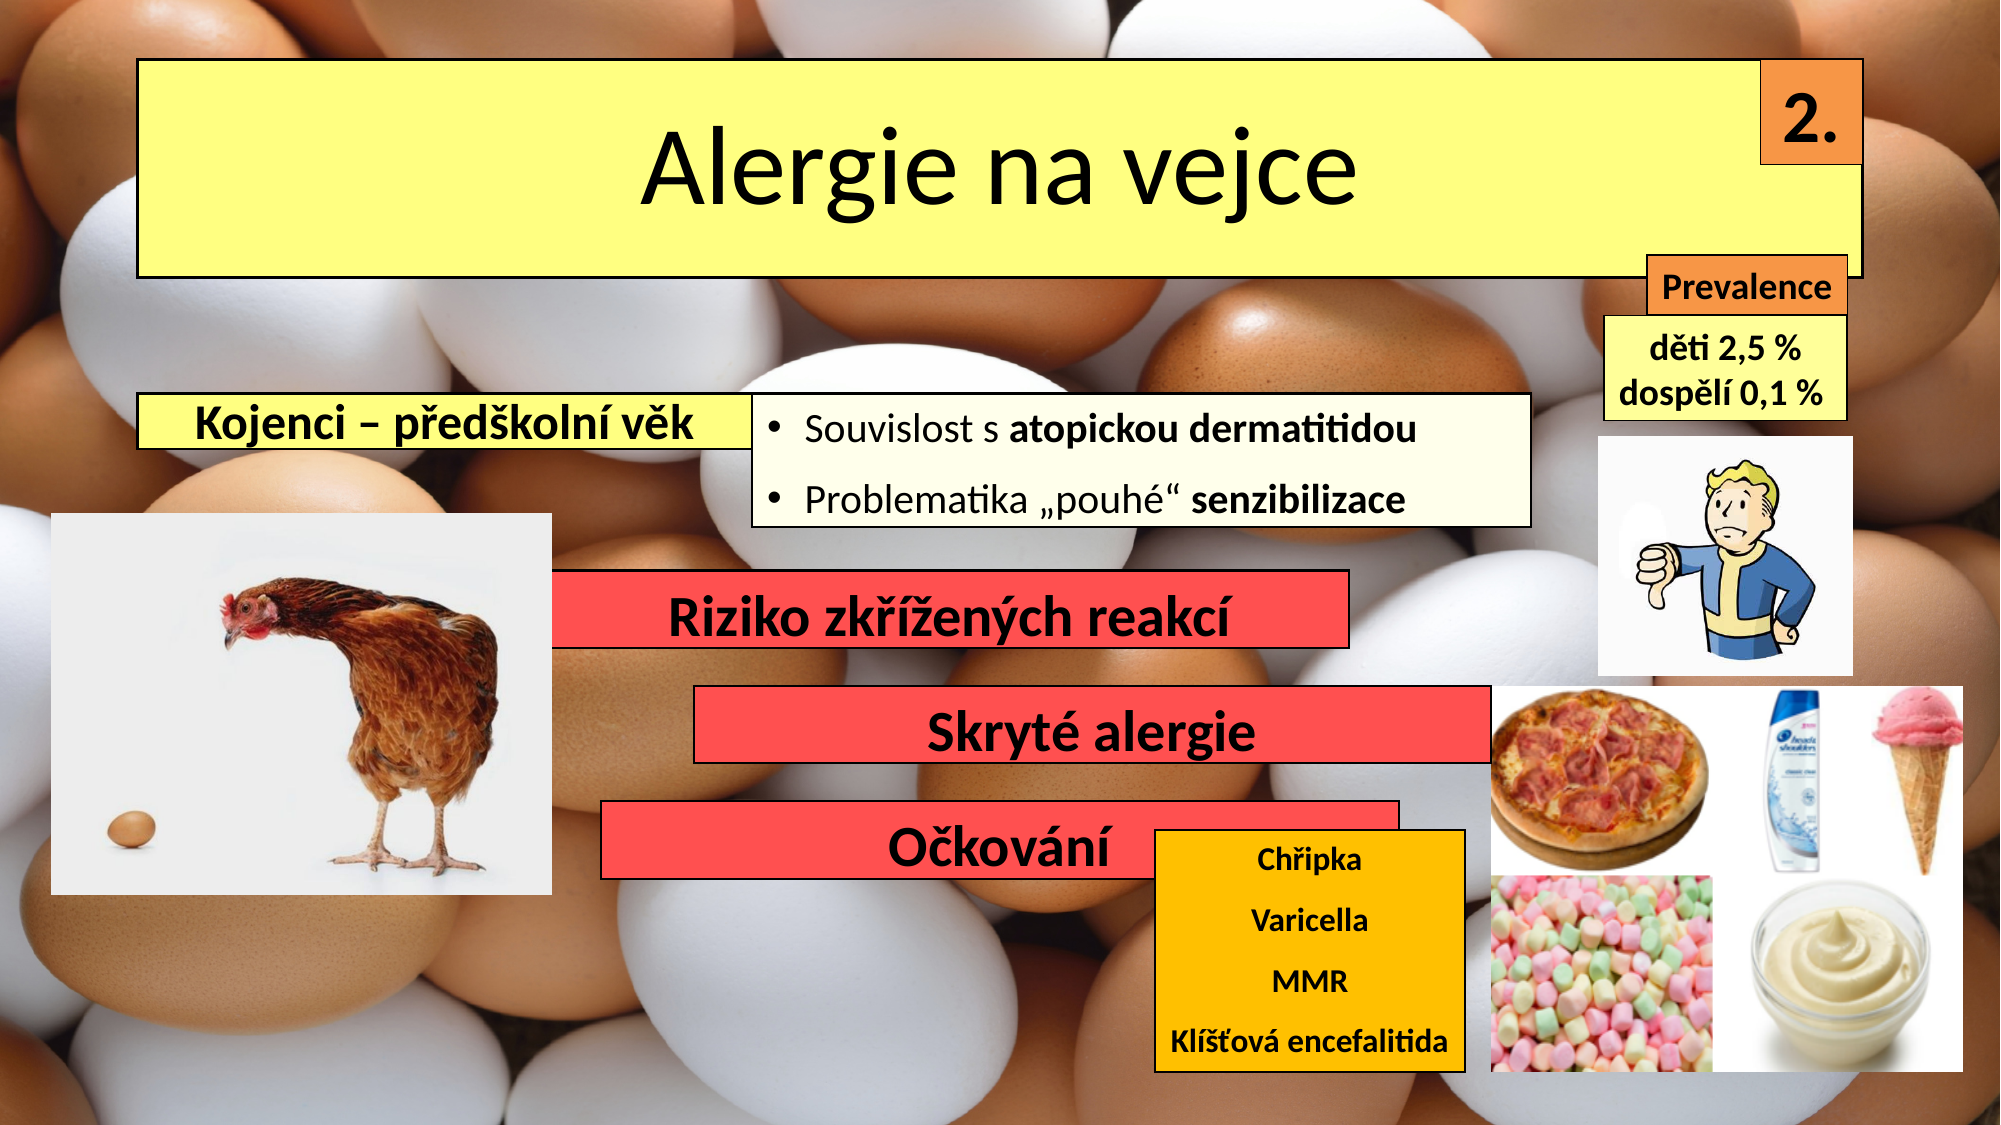

2.
Alergie na vejce
Prevalence
děti 2,5 %
dospělí 0,1 %
Kojenci – předškolní věk
Souvislost s atopickou dermatitidou
Problematika „pouhé“ senzibilizace
Riziko zkřížených reakcí
Skryté alergie
Očkování
Chřipka
Varicella
MMR
Klíšťová encefalitida